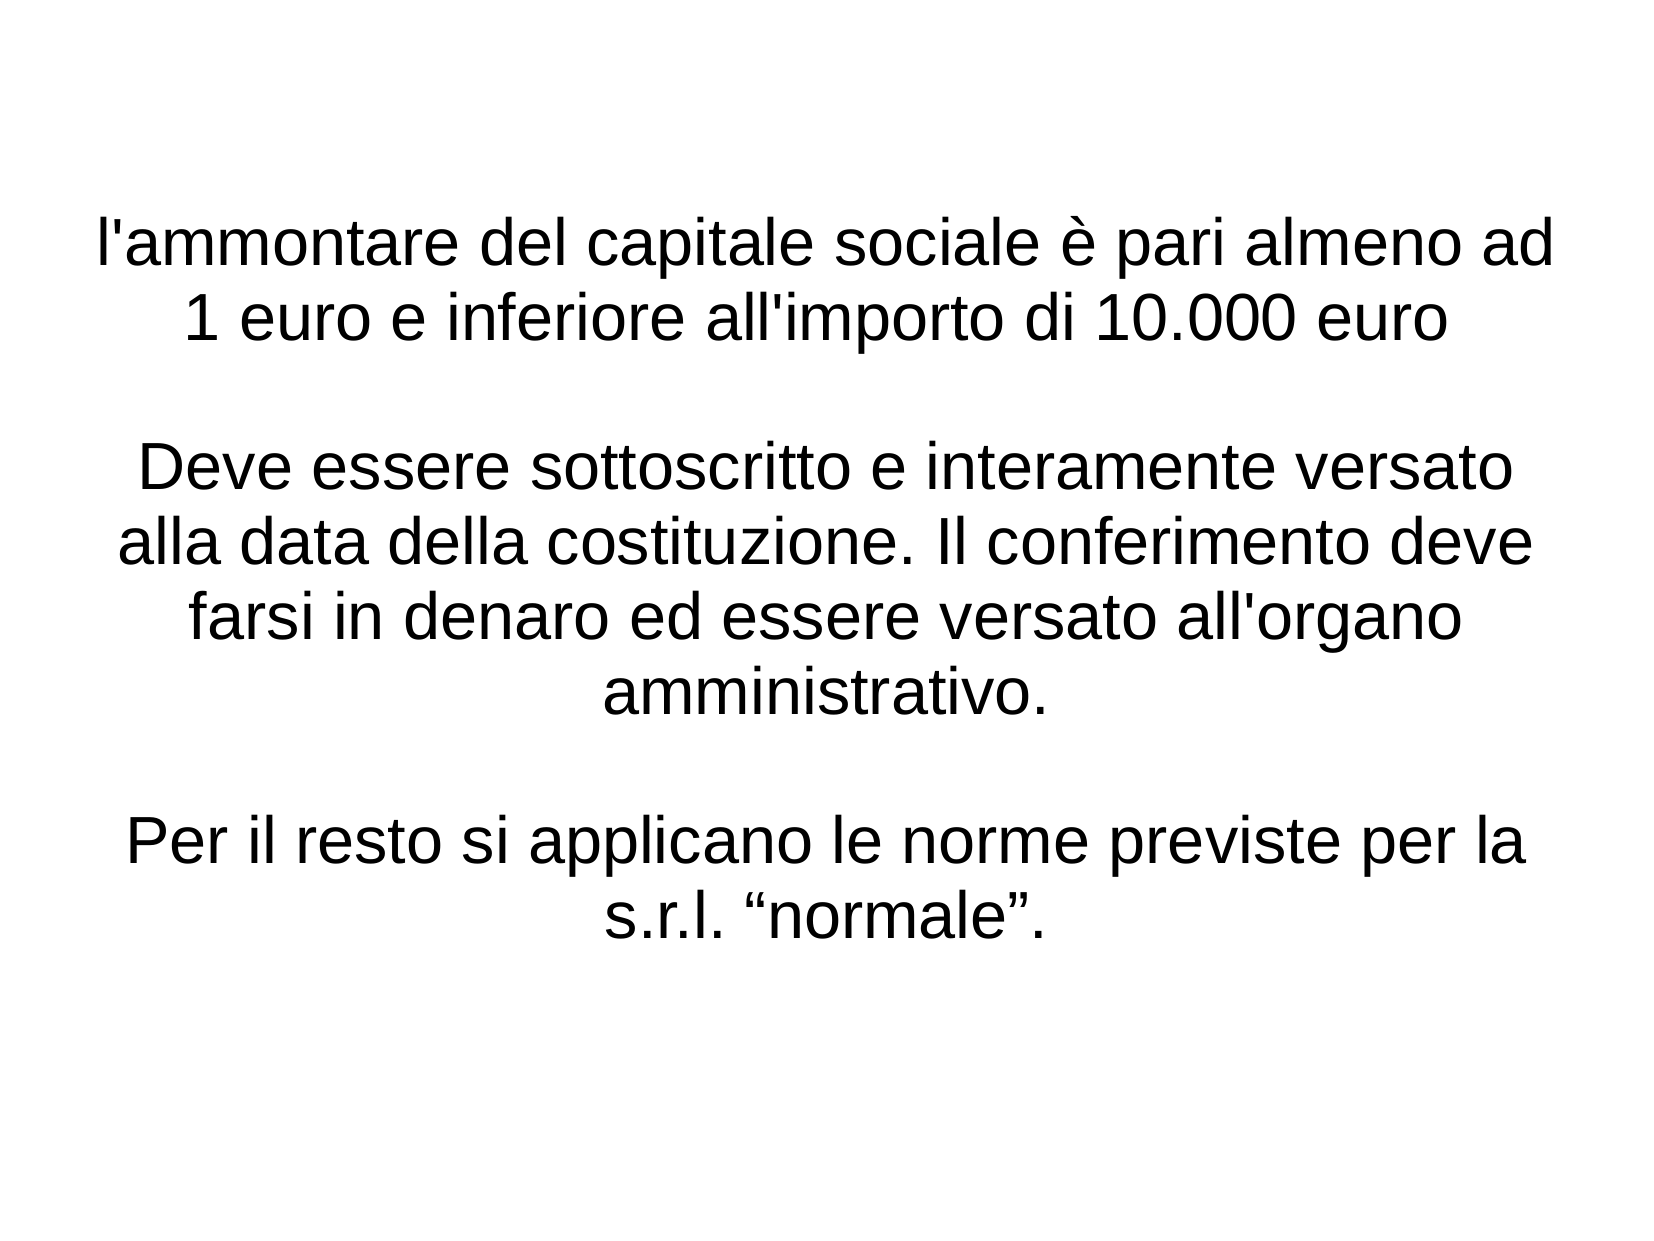

# l'ammontare del capitale sociale è pari almeno ad 1 euro e inferiore all'importo di 10.000 euro
Deve essere sottoscritto e interamente versato alla data della costituzione. Il conferimento deve farsi in denaro ed essere versato all'organo amministrativo.
Per il resto si applicano le norme previste per la s.r.l. “normale”.